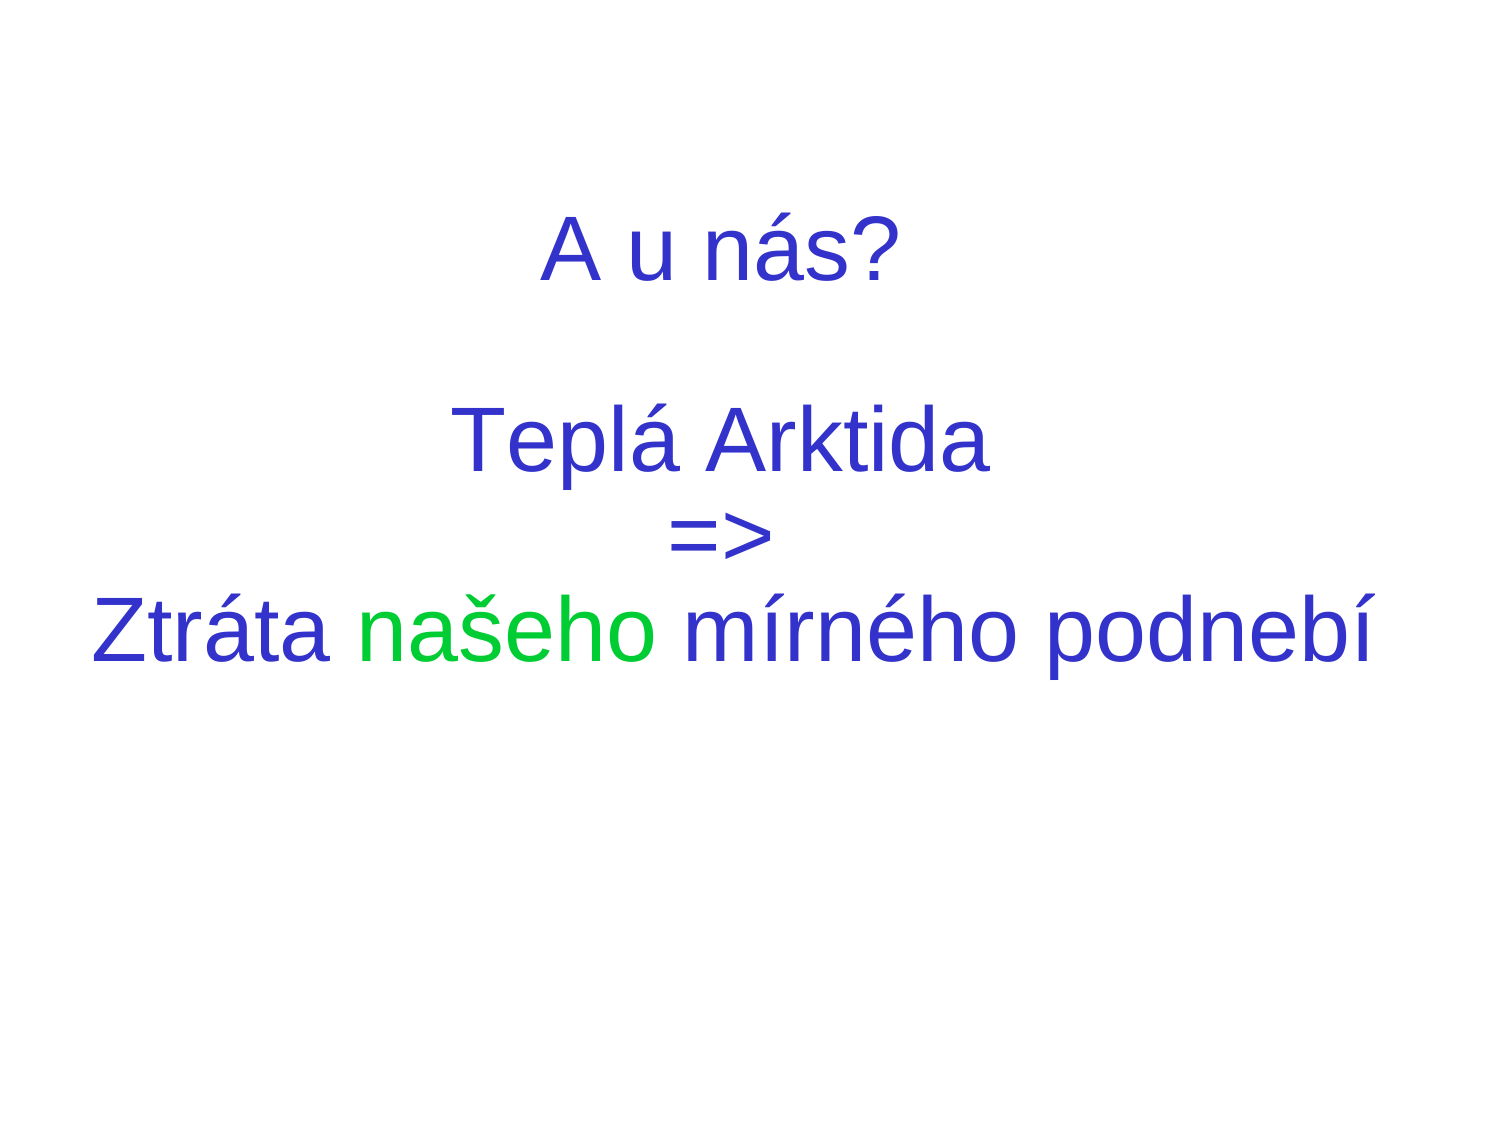

# A u nás? Teplá Arktida => Ztráta našeho mírného podnebí